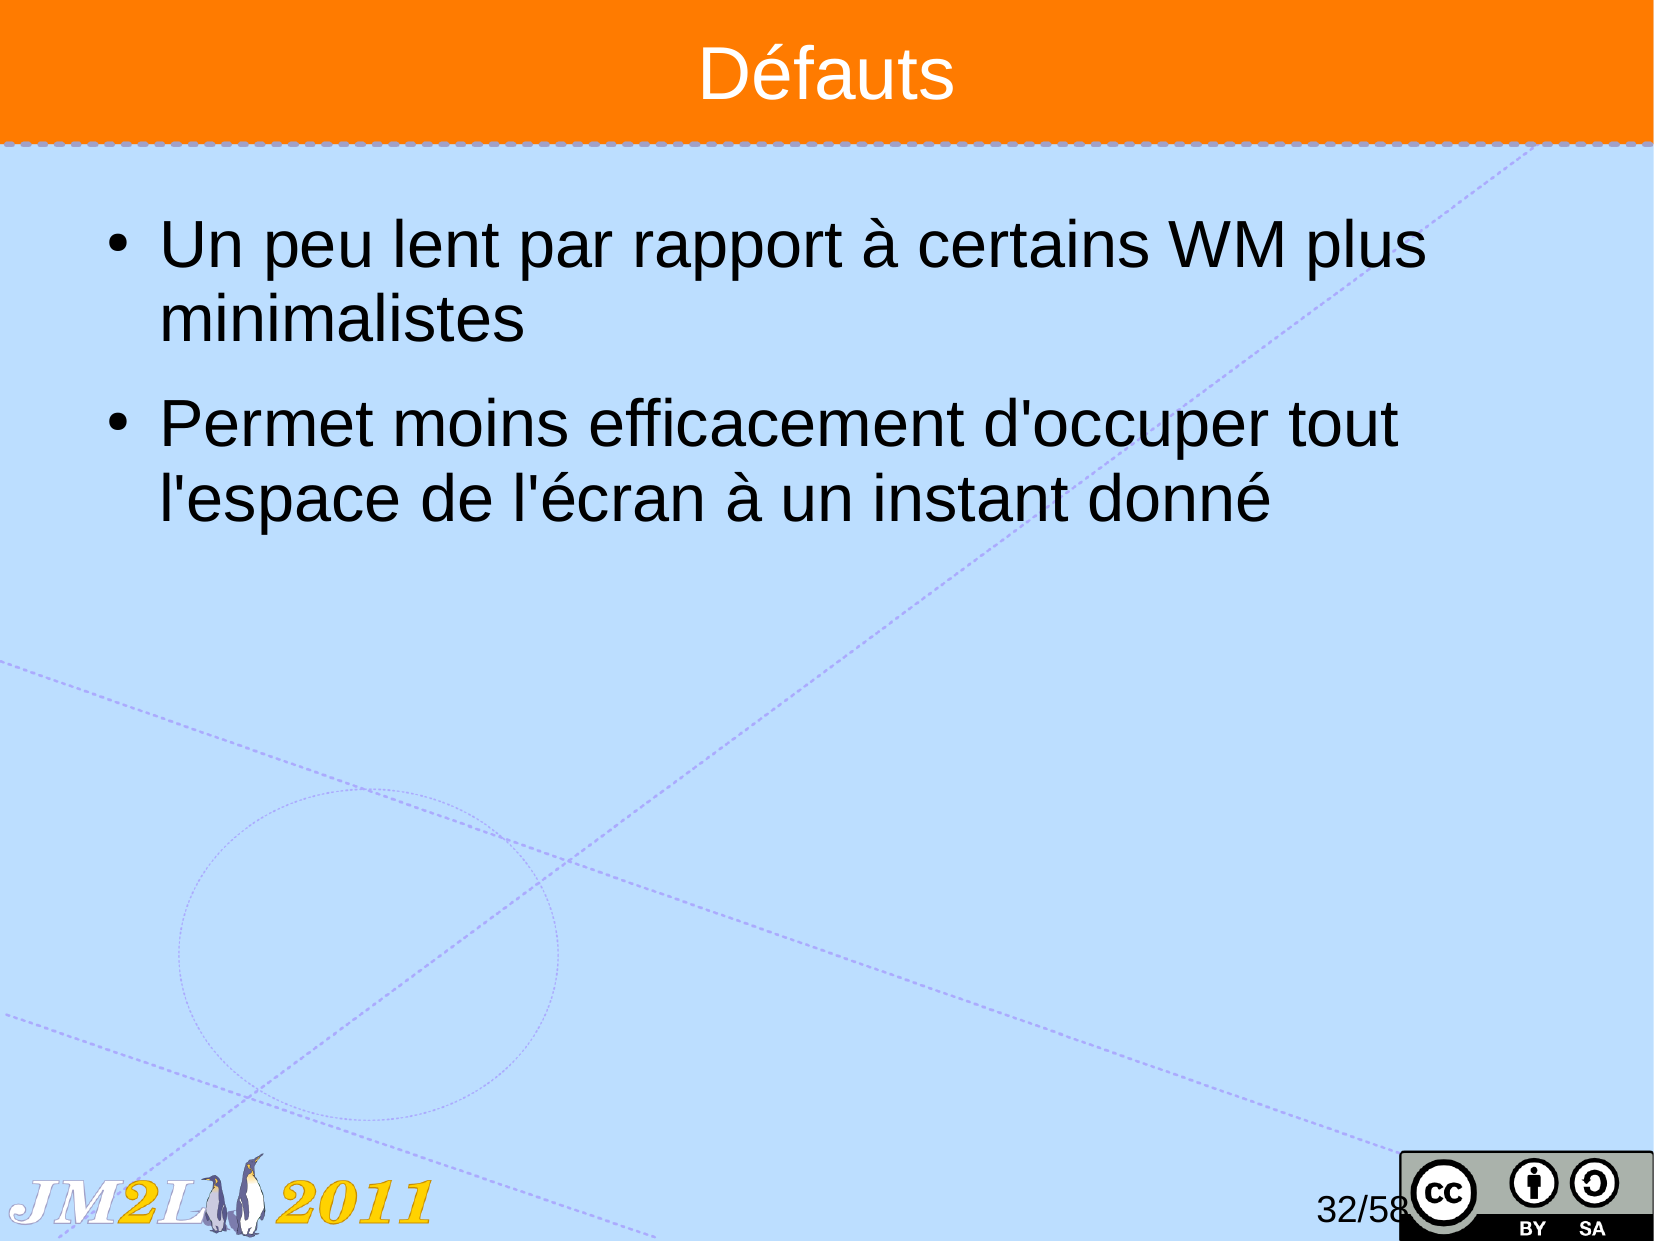

# Défauts
Un peu lent par rapport à certains WM plus minimalistes
Permet moins efficacement d'occuper tout l'espace de l'écran à un instant donné